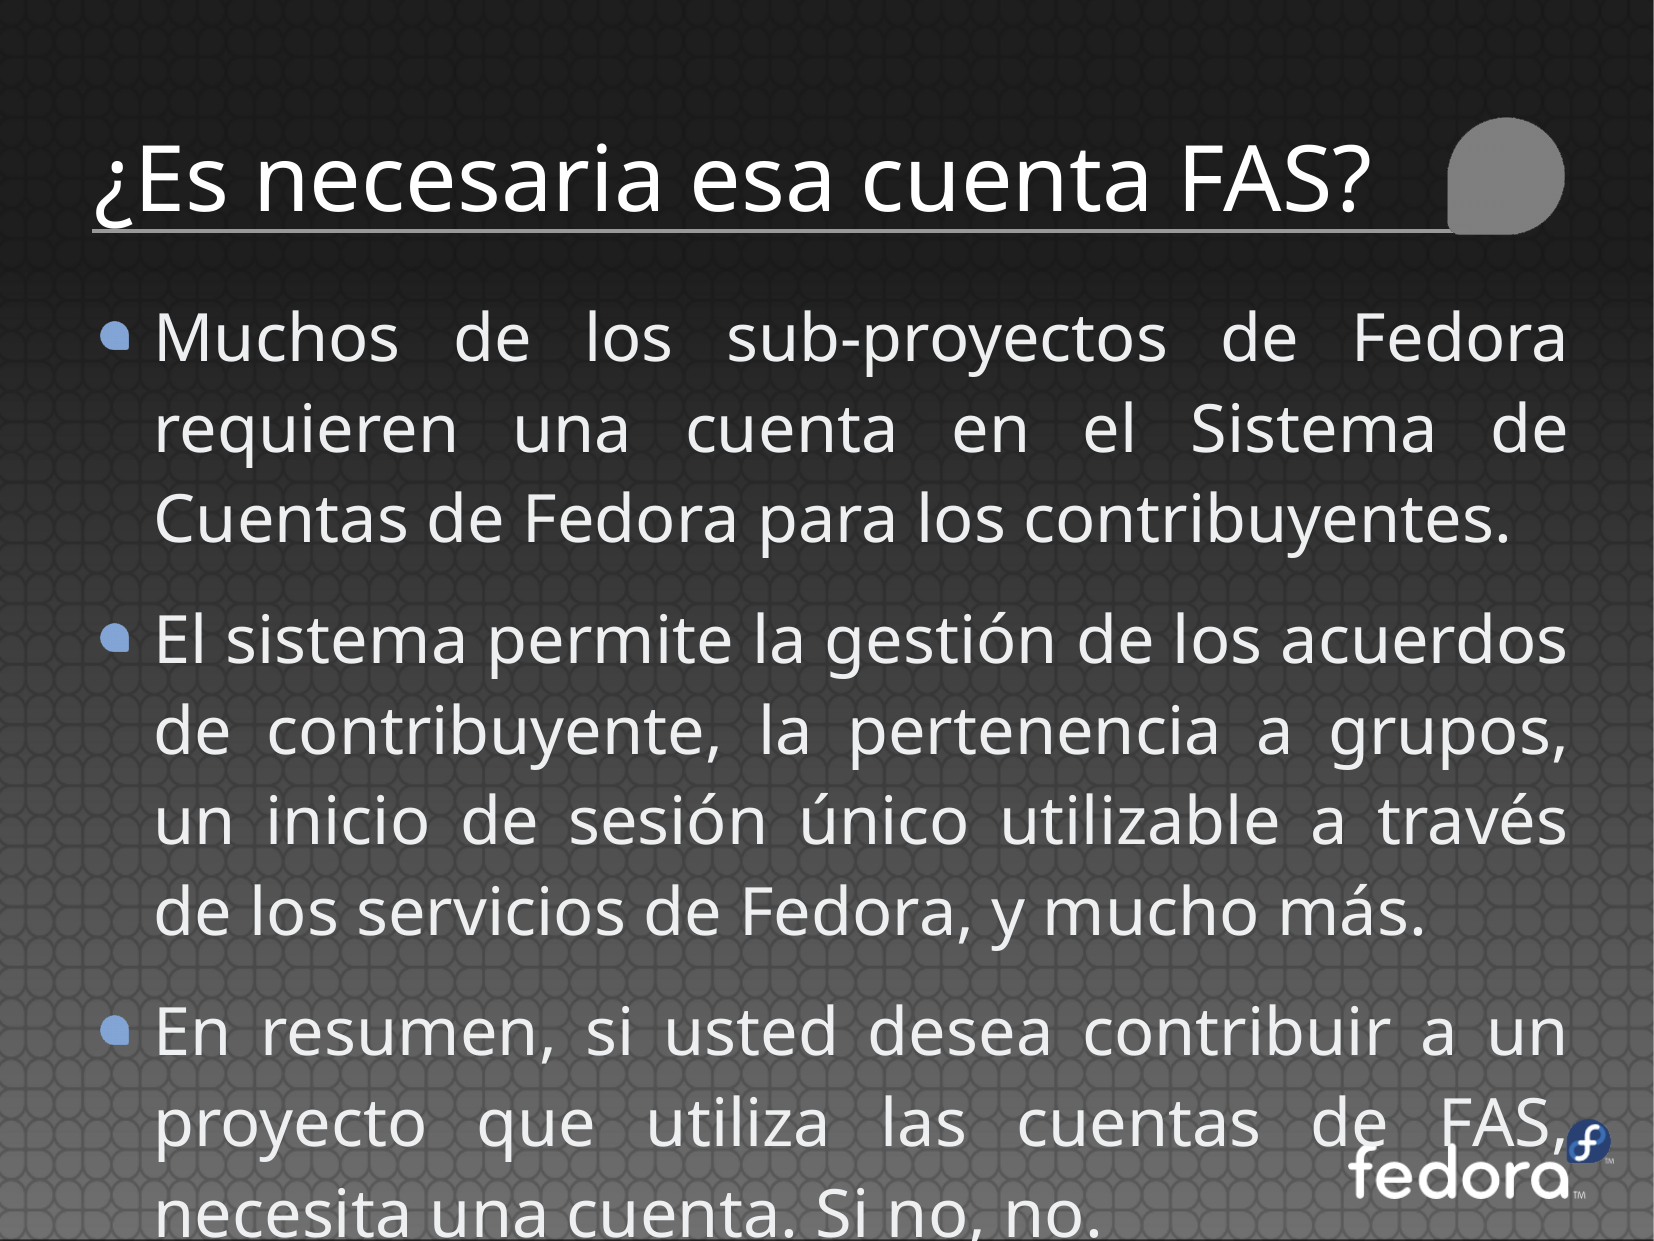

¿Es necesaria esa cuenta FAS?
# Muchos de los sub-proyectos de Fedora requieren una cuenta en el Sistema de Cuentas de Fedora para los contribuyentes.
El sistema permite la gestión de los acuerdos de contribuyente, la pertenencia a grupos, un inicio de sesión único utilizable a través de los servicios de Fedora, y mucho más.
En resumen, si usted desea contribuir a un proyecto que utiliza las cuentas de FAS, necesita una cuenta. Si no, no.